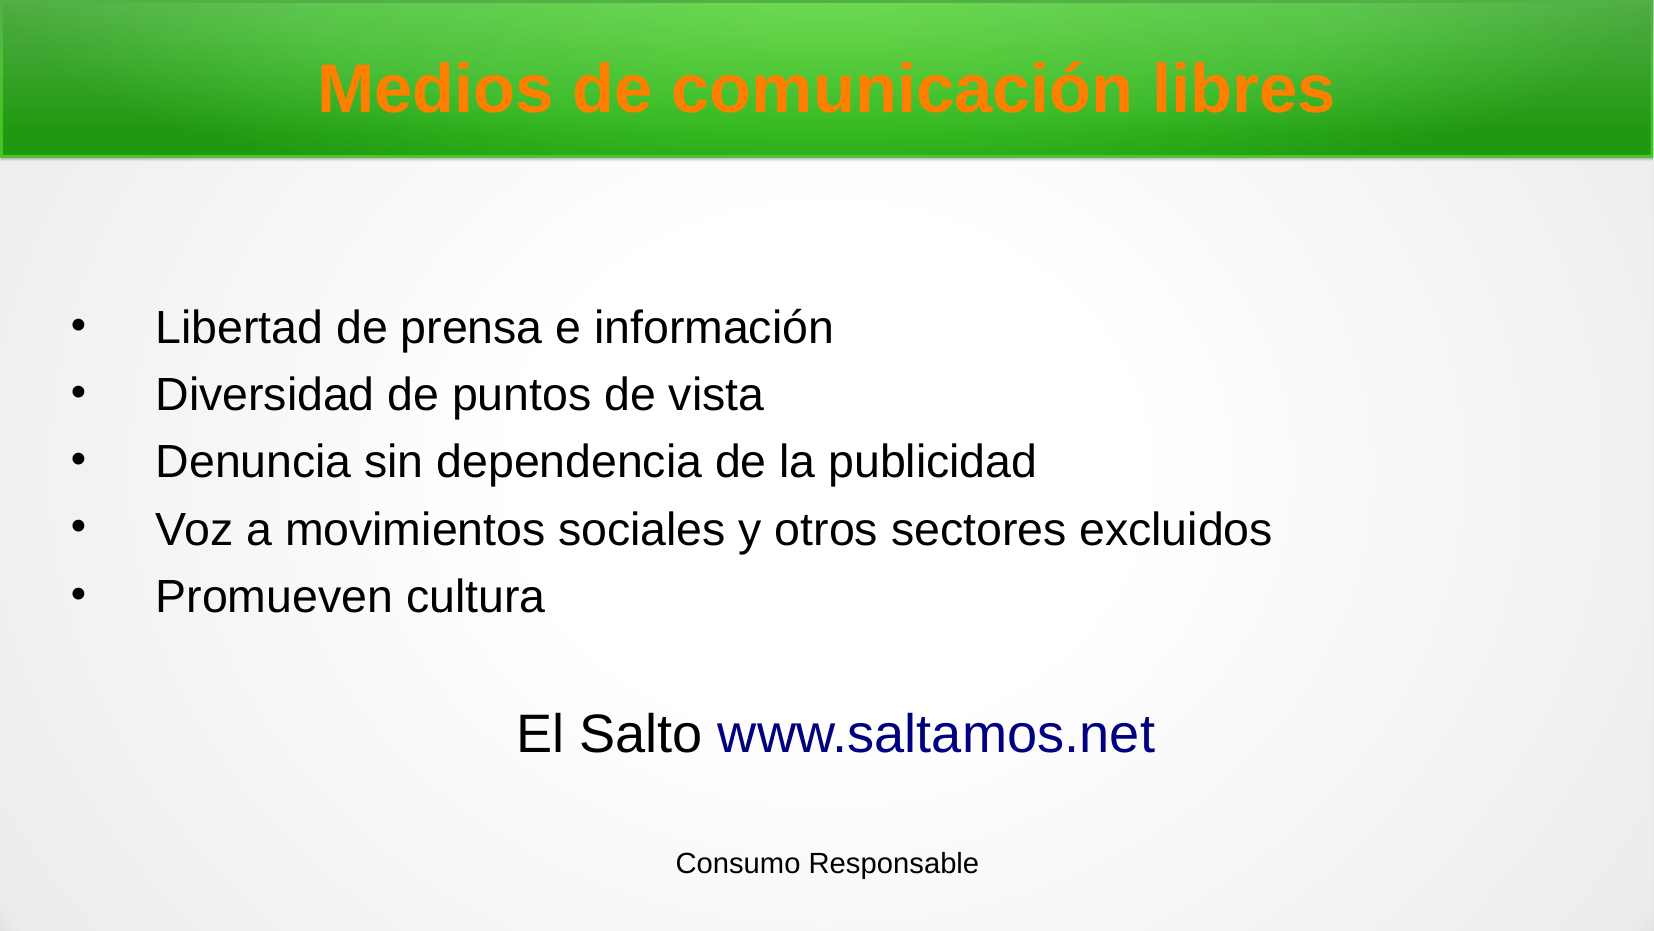

# Medios de comunicación libres
Libertad de prensa e información
Diversidad de puntos de vista
Denuncia sin dependencia de la publicidad
Voz a movimientos sociales y otros sectores excluidos
Promueven cultura
El Salto www.saltamos.net
Consumo Responsable